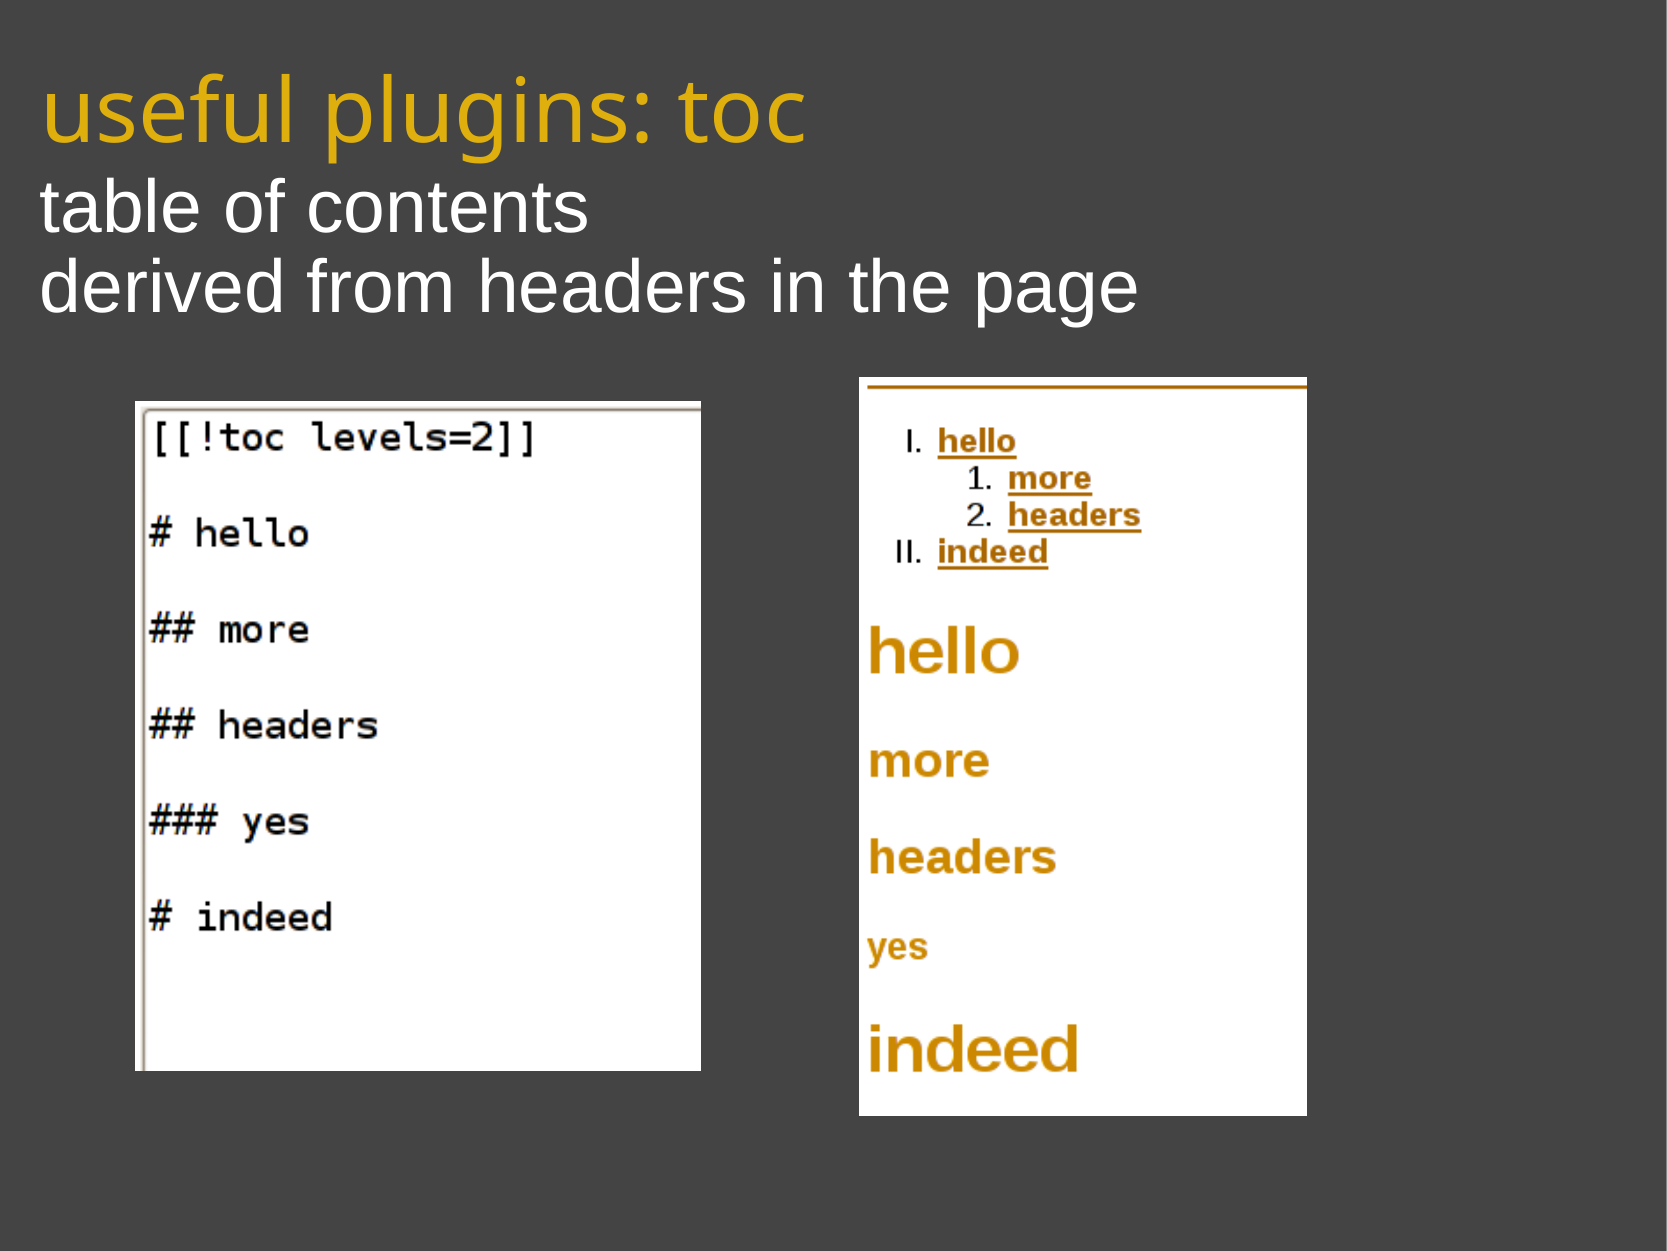

# useful plugins: toc
table of contents
derived from headers in the page